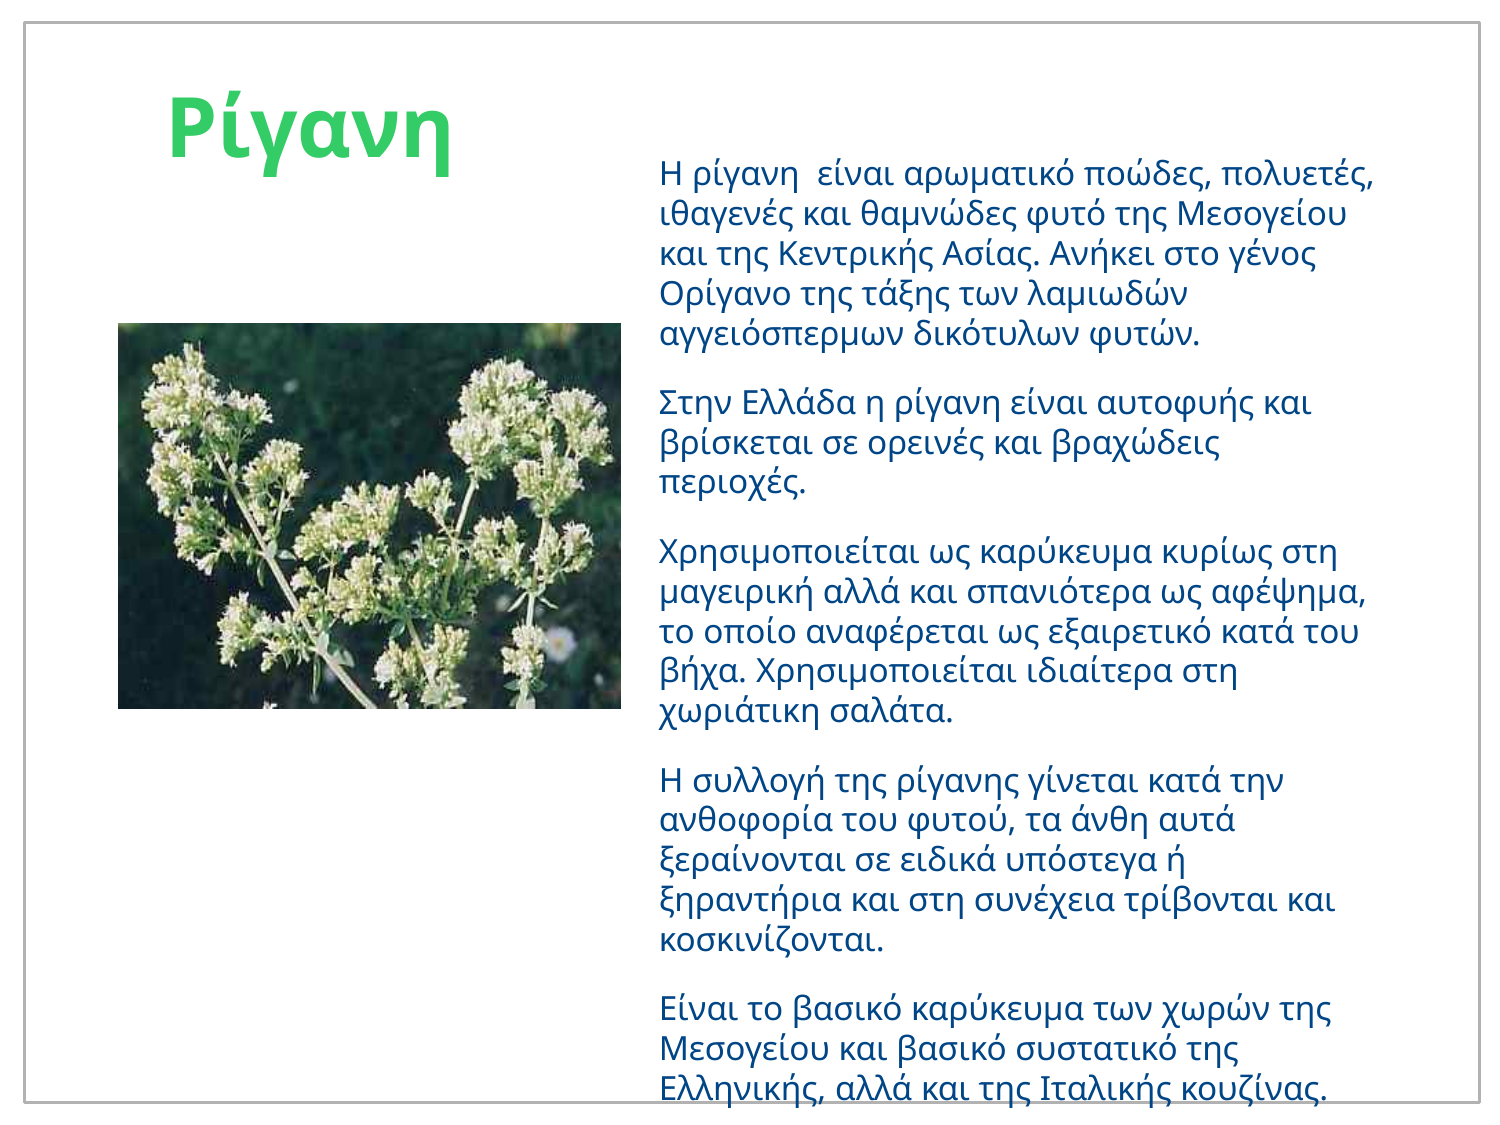

# Ρίγανη
Η ρίγανη είναι αρωματικό ποώδες, πολυετές, ιθαγενές και θαμνώδες φυτό της Μεσογείου και της Κεντρικής Ασίας. Ανήκει στο γένος Ορίγανο της τάξης των λαμιωδών αγγειόσπερμων δικότυλων φυτών.
Στην Ελλάδα η ρίγανη είναι αυτοφυής και βρίσκεται σε ορεινές και βραχώδεις περιοχές.
Χρησιμοποιείται ως καρύκευμα κυρίως στη μαγειρική αλλά και σπανιότερα ως αφέψημα, το οποίο αναφέρεται ως εξαιρετικό κατά του βήχα. Χρησιμοποιείται ιδιαίτερα στη χωριάτικη σαλάτα.
Η συλλογή της ρίγανης γίνεται κατά την ανθοφορία του φυτού, τα άνθη αυτά ξεραίνονται σε ειδικά υπόστεγα ή ξηραντήρια και στη συνέχεια τρίβονται και κοσκινίζονται.
Είναι το βασικό καρύκευμα των χωρών της Μεσογείου και βασικό συστατικό της Ελληνικής, αλλά και της Ιταλικής κουζίνας.